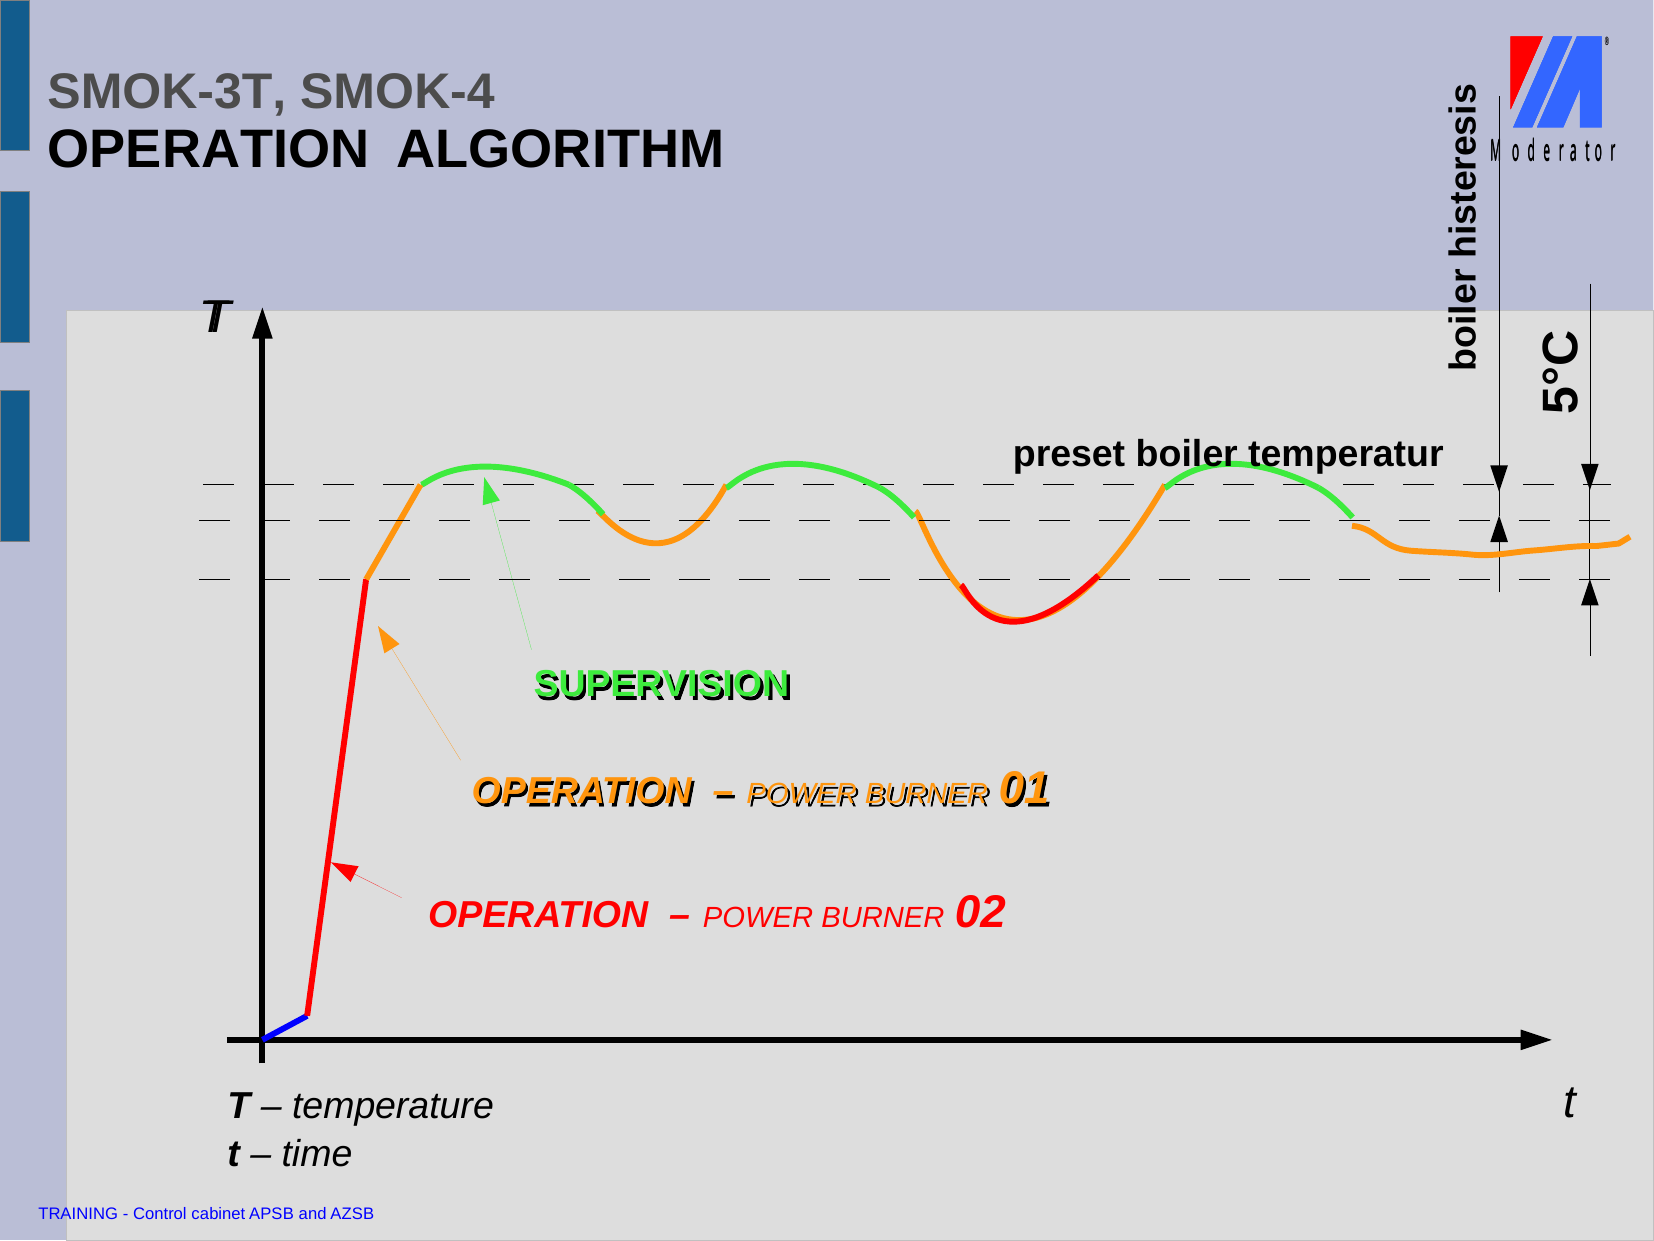

# SMOK-3T, SMOK-4 OPERATION ALGORITHM
boiler histeresis
T
T
5°C
preset boiler temperatur
SUPERVISION
OPERATION – POWER BURNER 01
OPERATION – POWER BURNER 02
t
T – temperature
t – time
TRAINING - Control cabinet APSB and AZSB